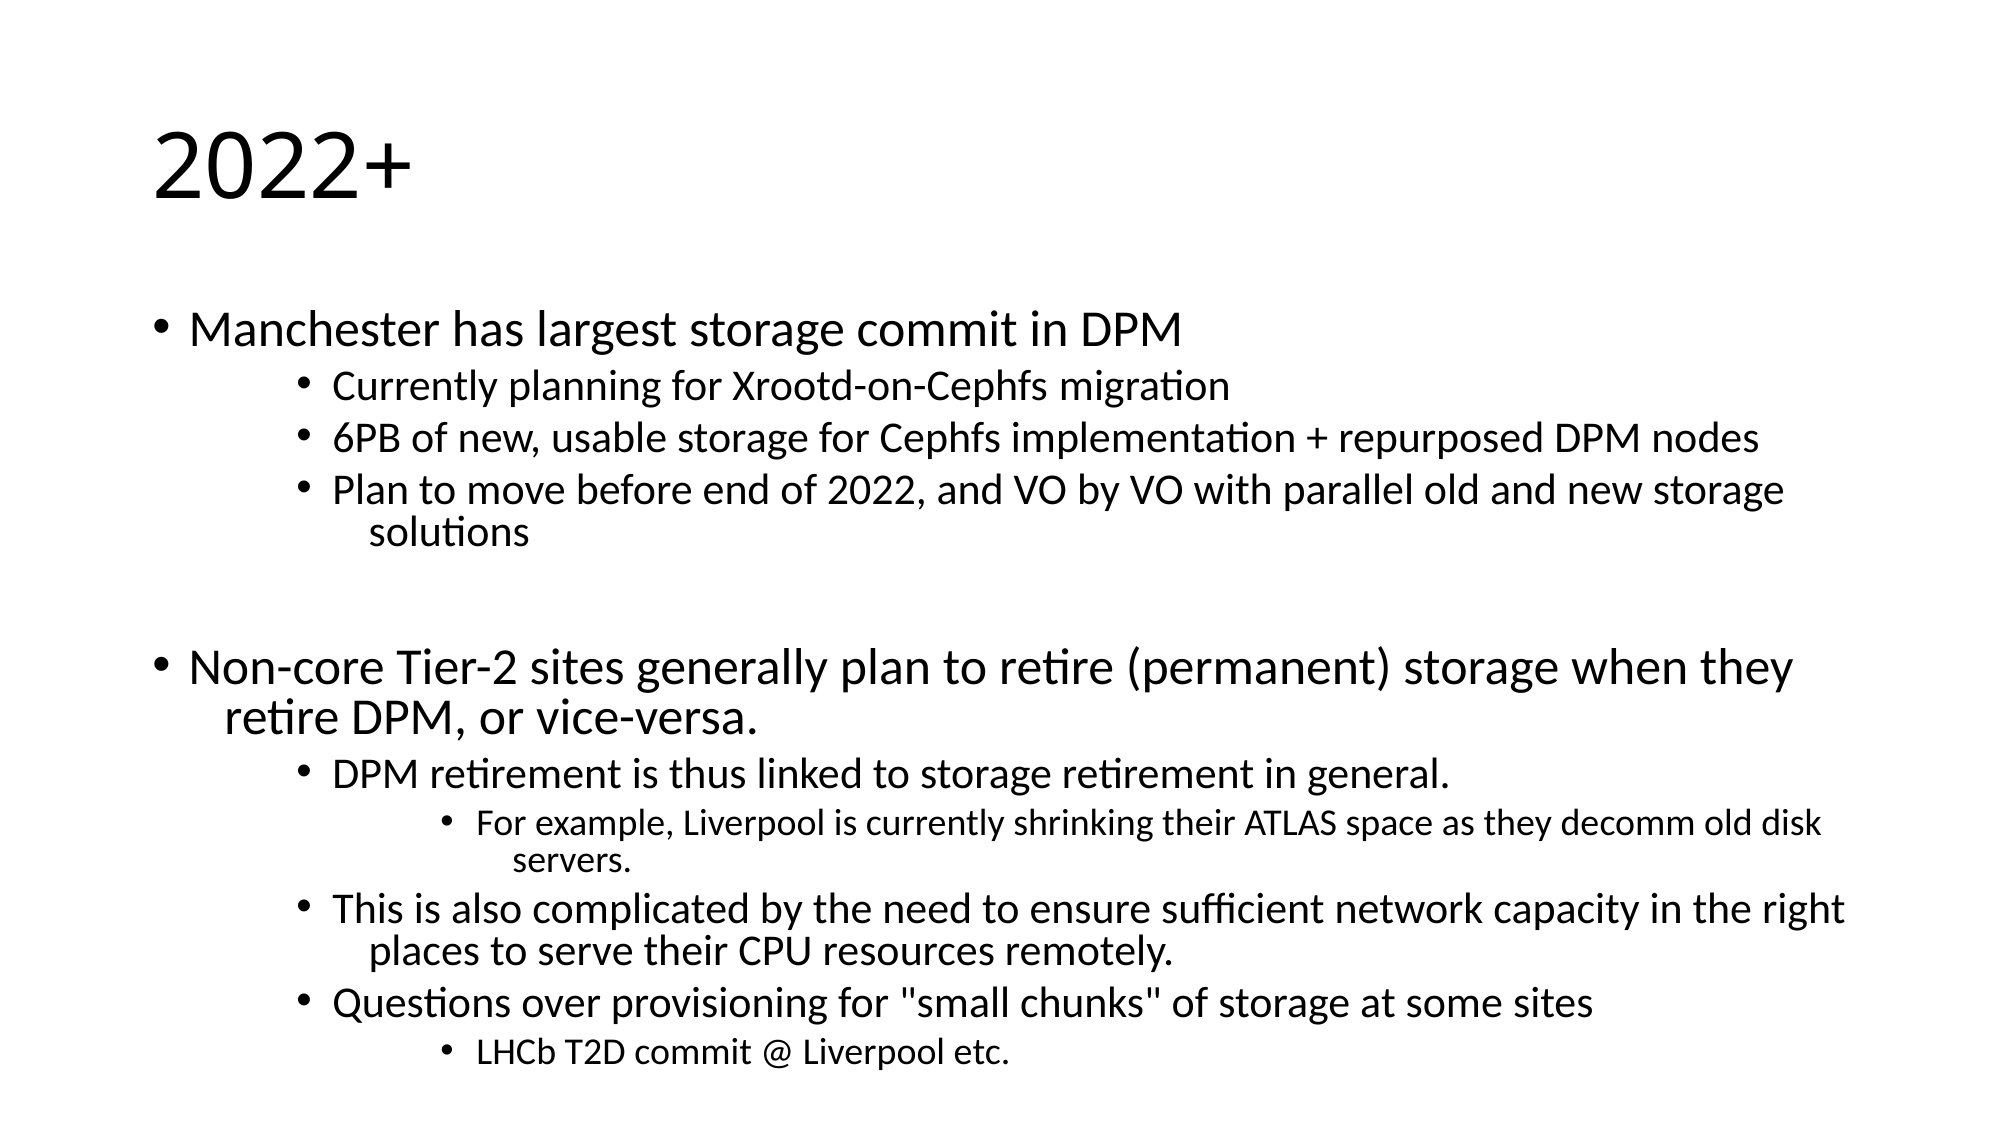

# 2022+
Manchester has largest storage commit in DPM
Currently planning for Xrootd-on-Cephfs migration
6PB of new, usable storage for Cephfs implementation + repurposed DPM nodes
Plan to move before end of 2022, and VO by VO with parallel old and new storage solutions
Non-core Tier-2 sites generally plan to retire (permanent) storage when they retire DPM, or vice-versa.
DPM retirement is thus linked to storage retirement in general.
For example, Liverpool is currently shrinking their ATLAS space as they decomm old disk servers.
This is also complicated by the need to ensure sufficient network capacity in the right places to serve their CPU resources remotely.
Questions over provisioning for "small chunks" of storage at some sites
LHCb T2D commit @ Liverpool etc.